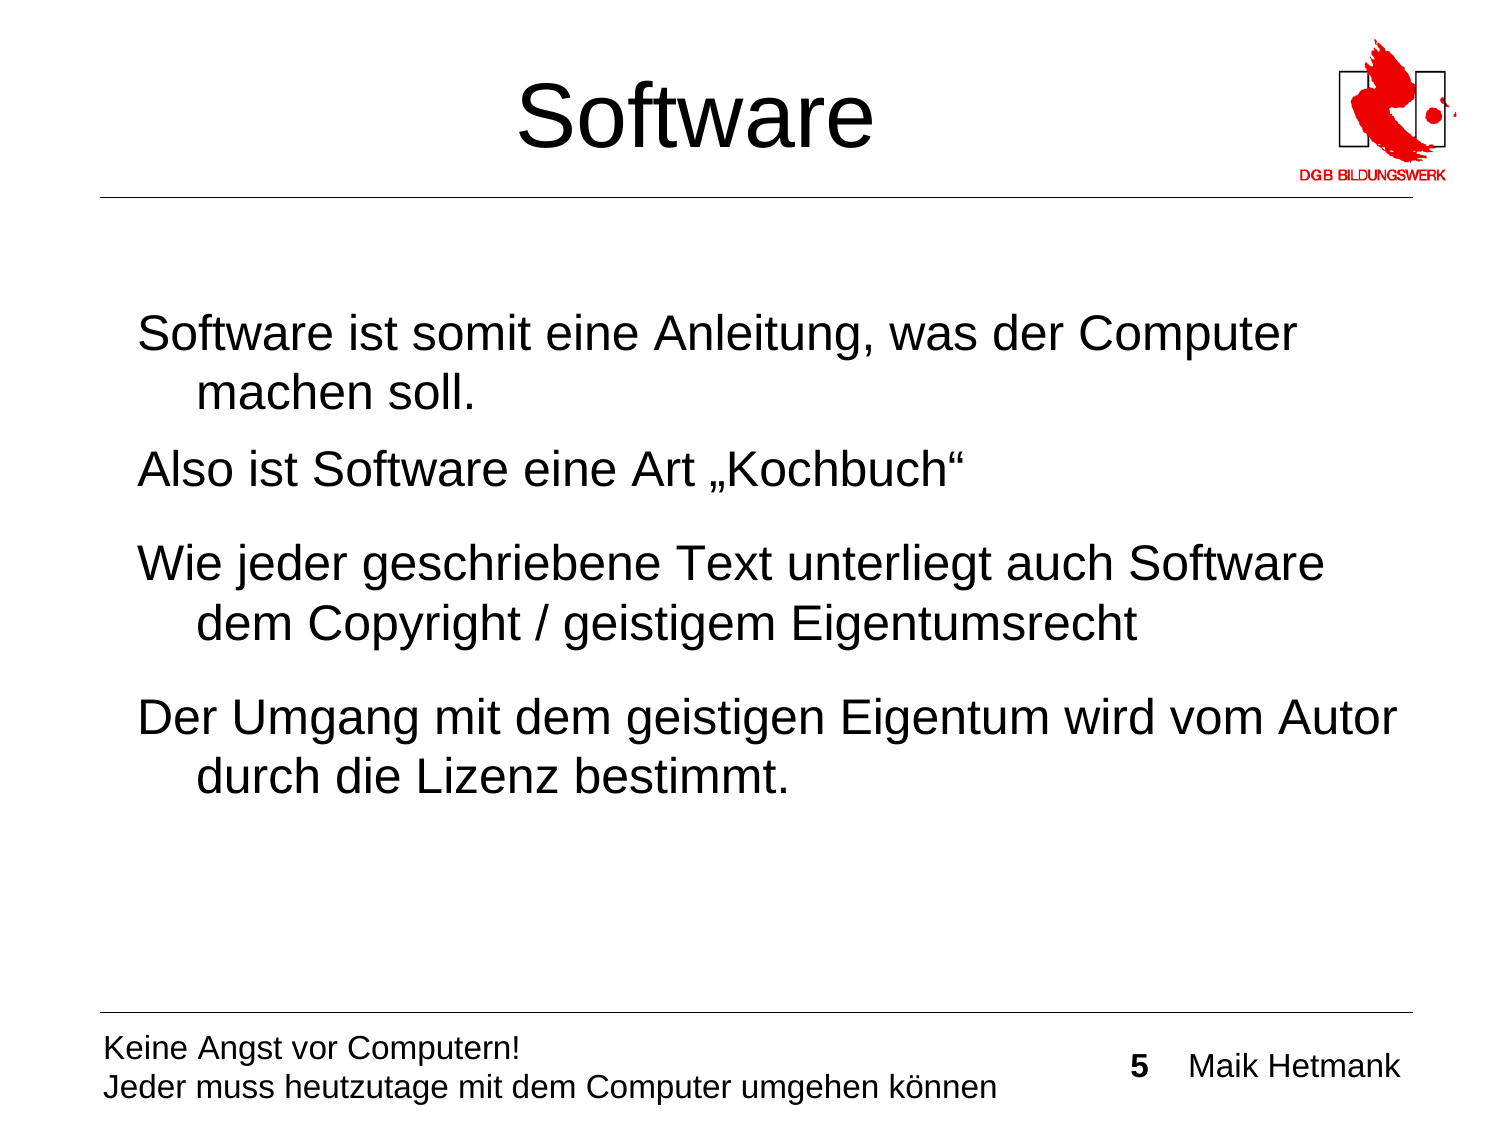

# Software
Software ist somit eine Anleitung, was der Computer machen soll.
Also ist Software eine Art „Kochbuch“
Wie jeder geschriebene Text unterliegt auch Software dem Copyright / geistigem Eigentumsrecht
Der Umgang mit dem geistigen Eigentum wird vom Autor durch die Lizenz bestimmt.